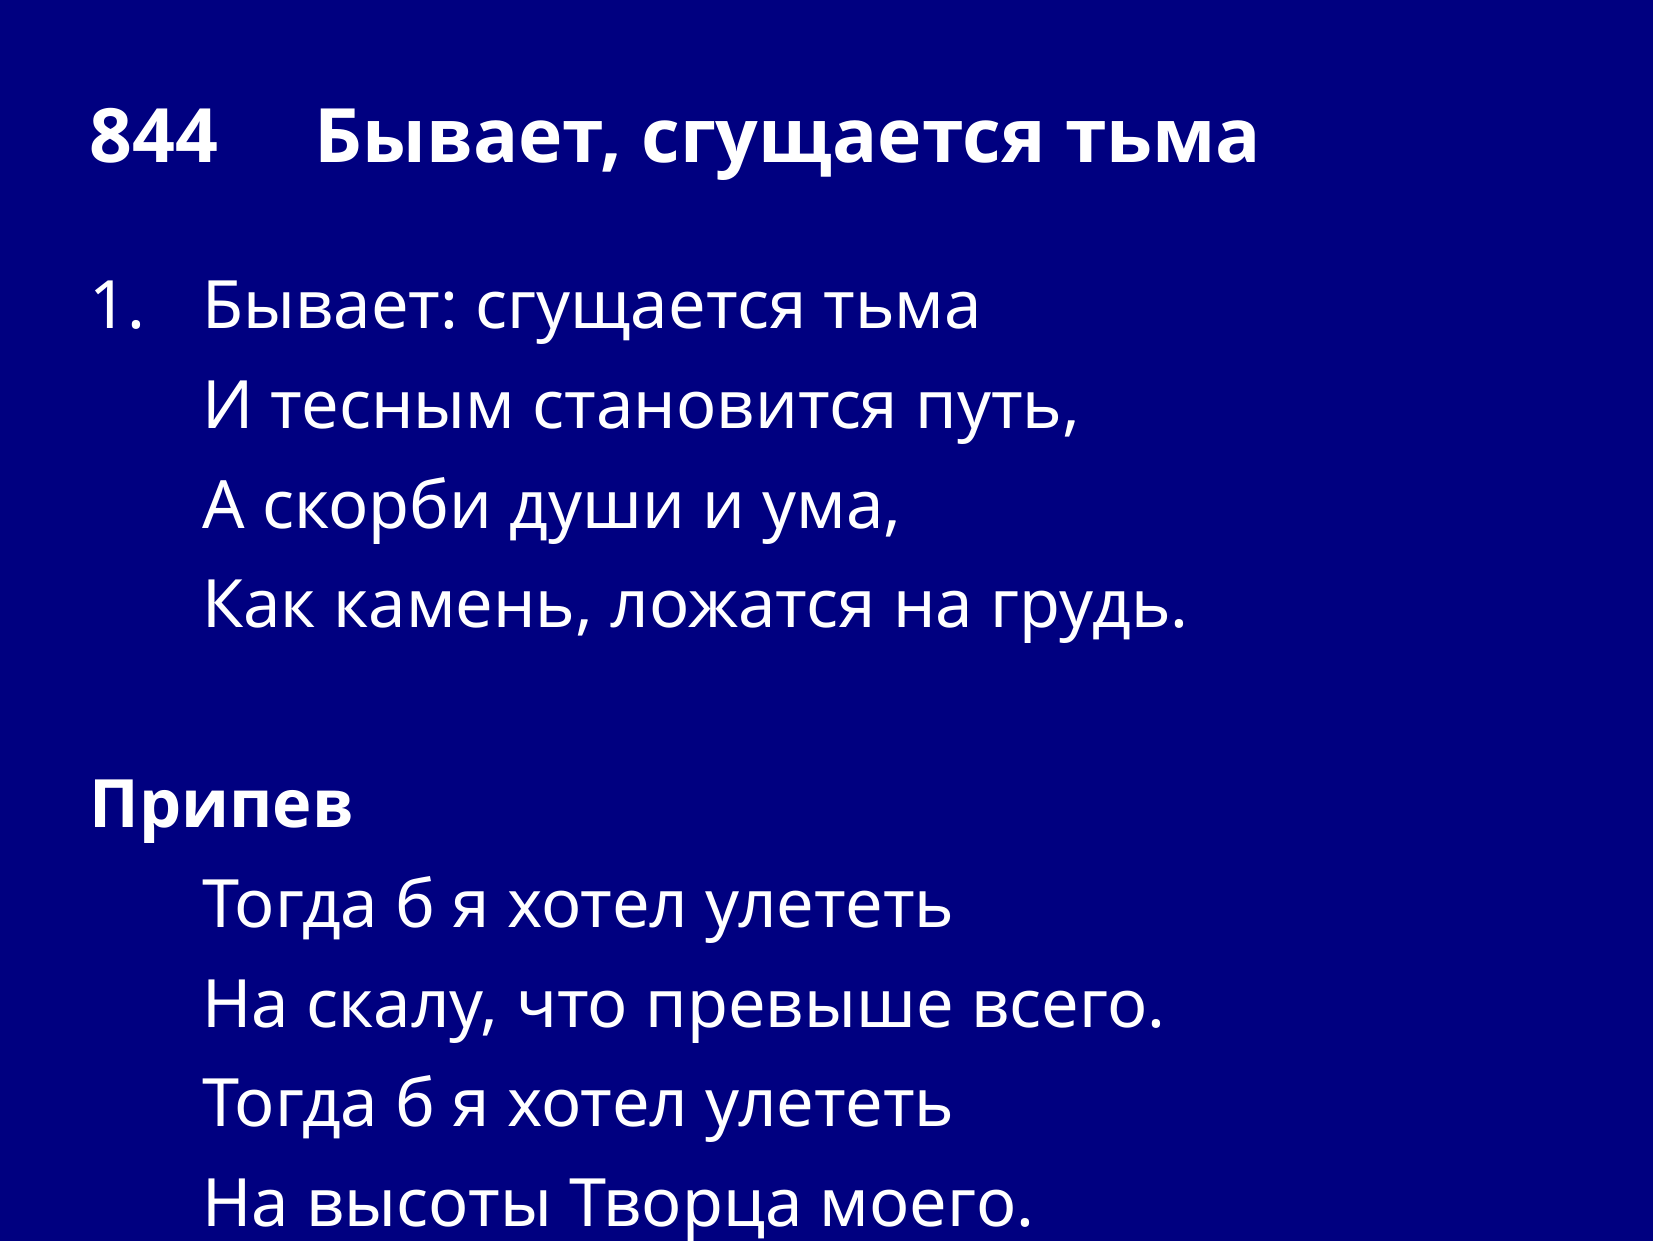

844	Бывает, сгущается тьма
1.	Бывает: сгущается тьма
	И тесным становится путь,
	А скорби души и ума,
	Как камень, ложатся на грудь.
Припев
	Тогда б я хотел улететь
	На скалу, что превыше всего.
	Тогда б я хотел улететь
	На высоты Творца моего.